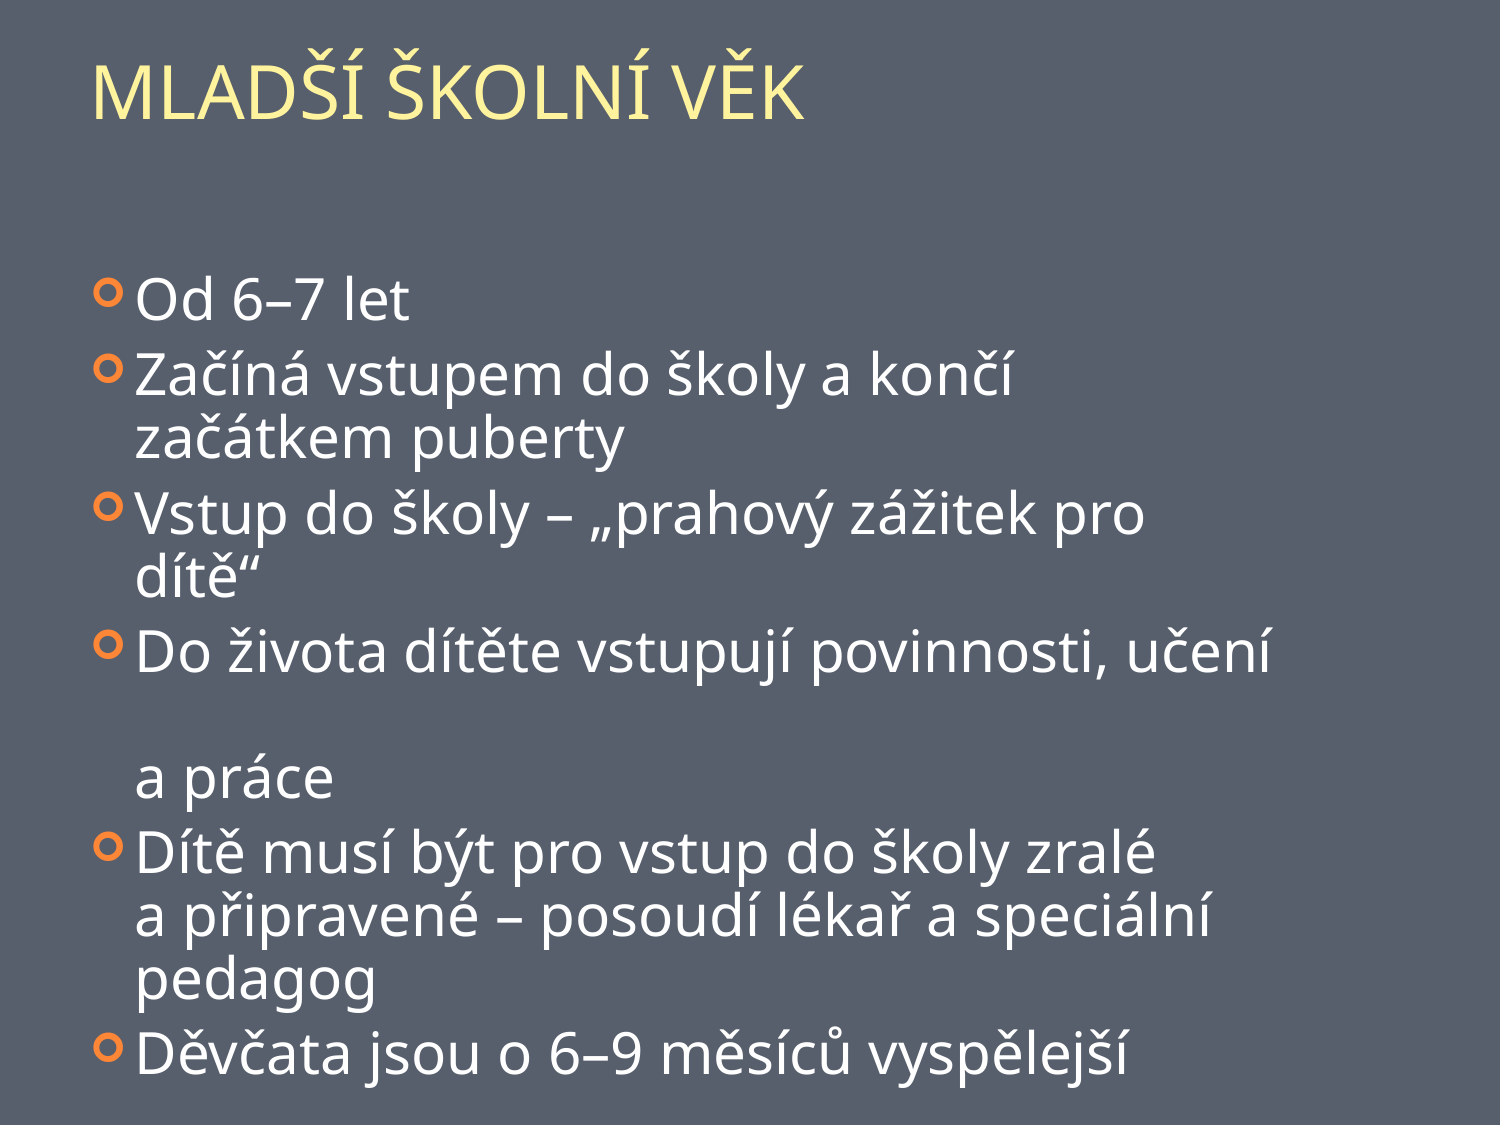

# MLADŠÍ ŠKOLNÍ VĚK
Od 6–7 let
Začíná vstupem do školy a končí začátkem puberty
Vstup do školy – „prahový zážitek pro dítě“
Do života dítěte vstupují povinnosti, učení
a práce
Dítě musí být pro vstup do školy zralé
a připravené – posoudí lékař a speciální pedagog
Děvčata jsou o 6–9 měsíců vyspělejší